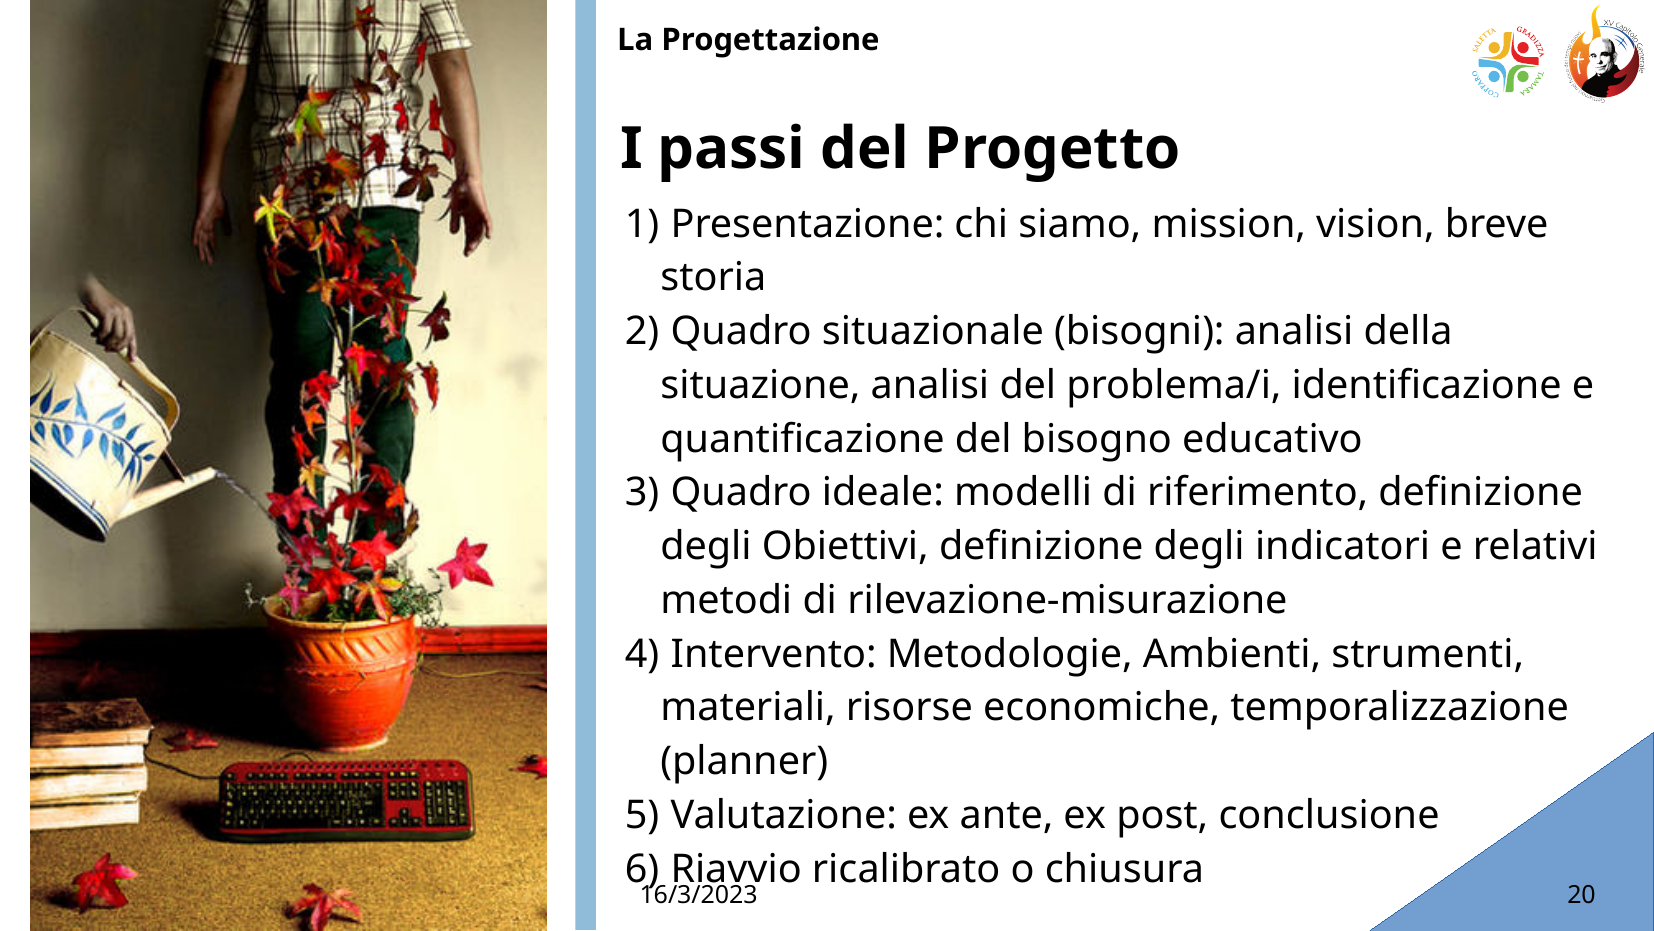

La Progettazione
I passi del Progetto
# Presentazione: chi siamo, mission, vision, breve storia
 Quadro situazionale (bisogni): analisi della situazione, analisi del problema/i, identificazione e quantificazione del bisogno educativo
 Quadro ideale: modelli di riferimento, definizione degli Obiettivi, definizione degli indicatori e relativi metodi di rilevazione-misurazione
 Intervento: Metodologie, Ambienti, strumenti, materiali, risorse economiche, temporalizzazione (planner)
 Valutazione: ex ante, ex post, conclusione
 Riavvio ricalibrato o chiusura